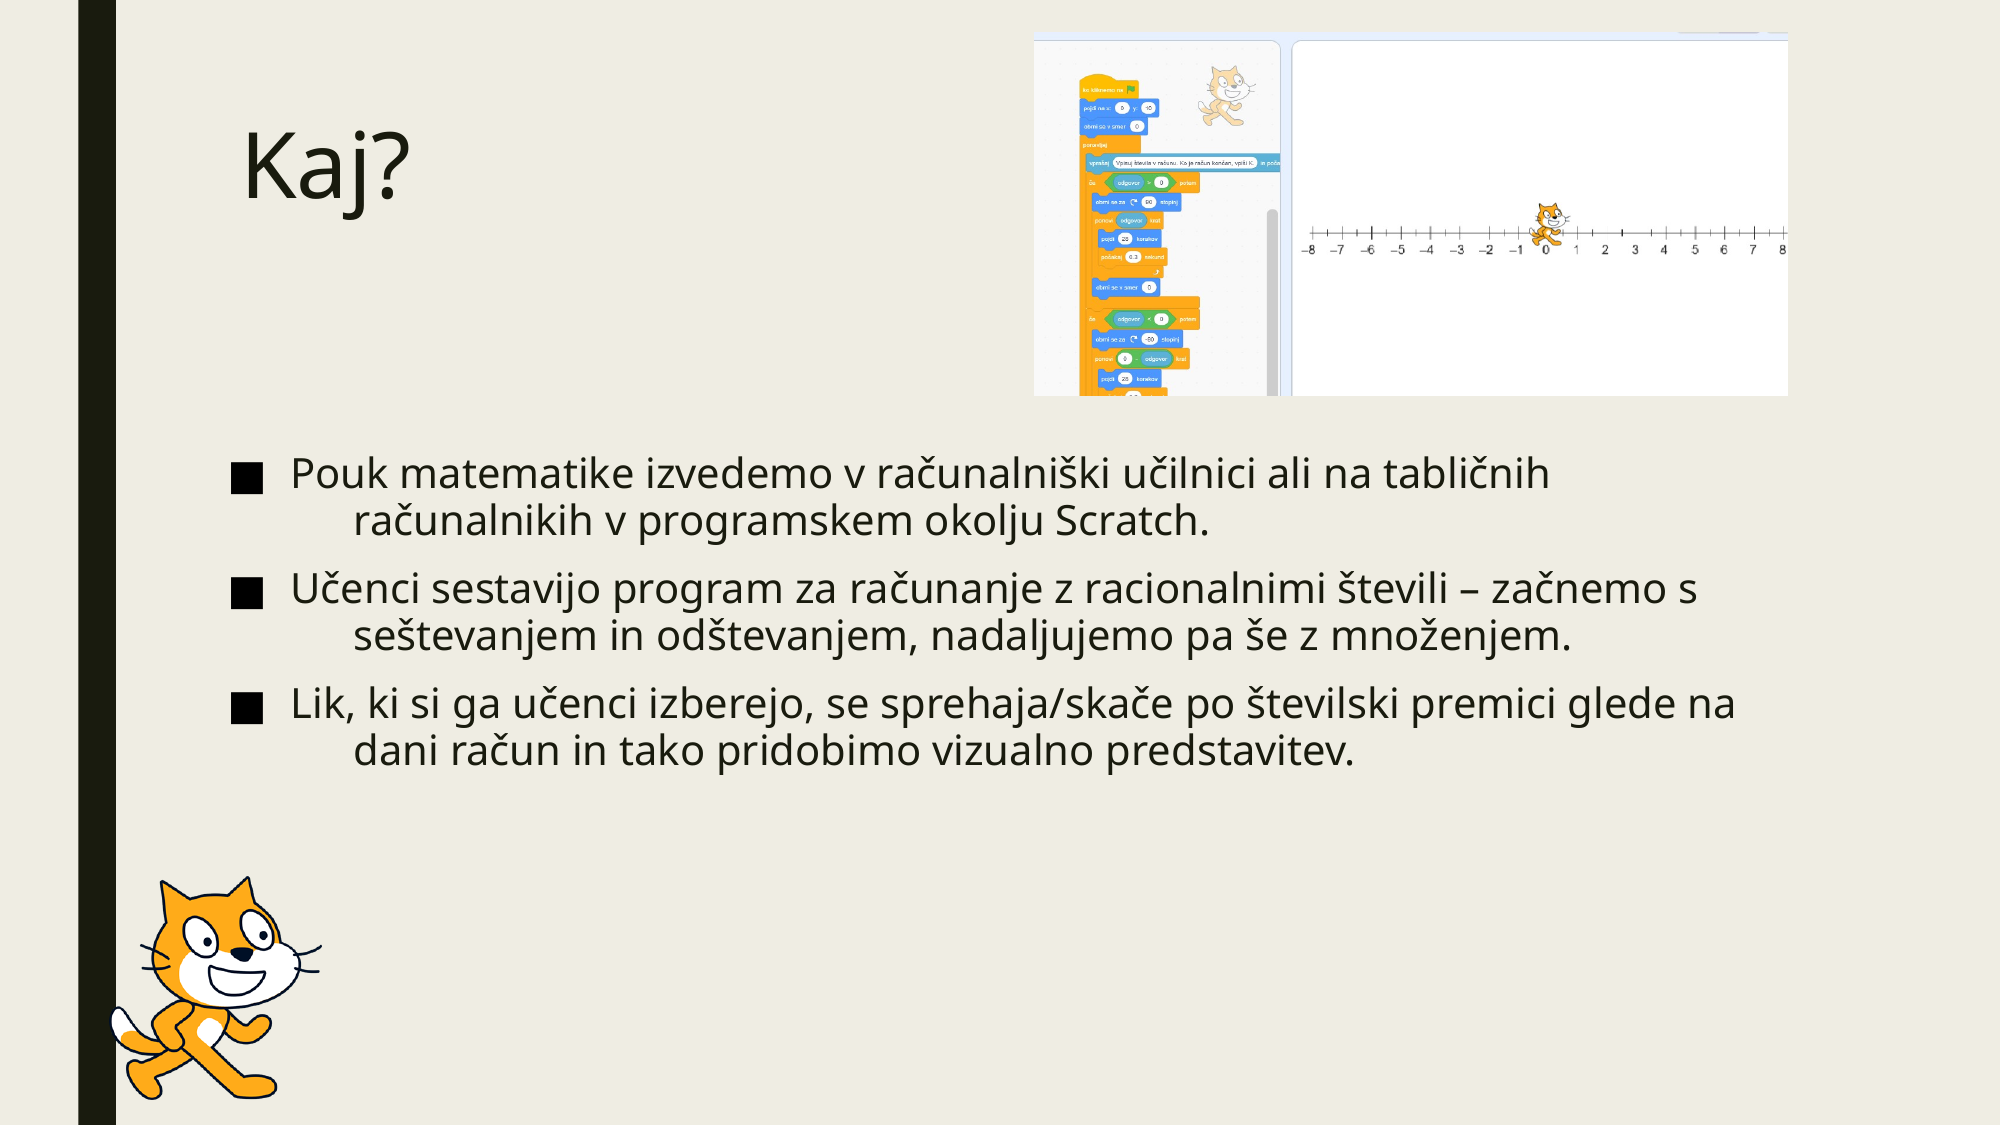

# Kaj?
Pouk matematike izvedemo v računalniški učilnici ali na tabličnih računalnikih v programskem okolju Scratch.
Učenci sestavijo program za računanje z racionalnimi števili – začnemo s seštevanjem in odštevanjem, nadaljujemo pa še z množenjem.
Lik, ki si ga učenci izberejo, se sprehaja/skače po številski premici glede na dani račun in tako pridobimo vizualno predstavitev.